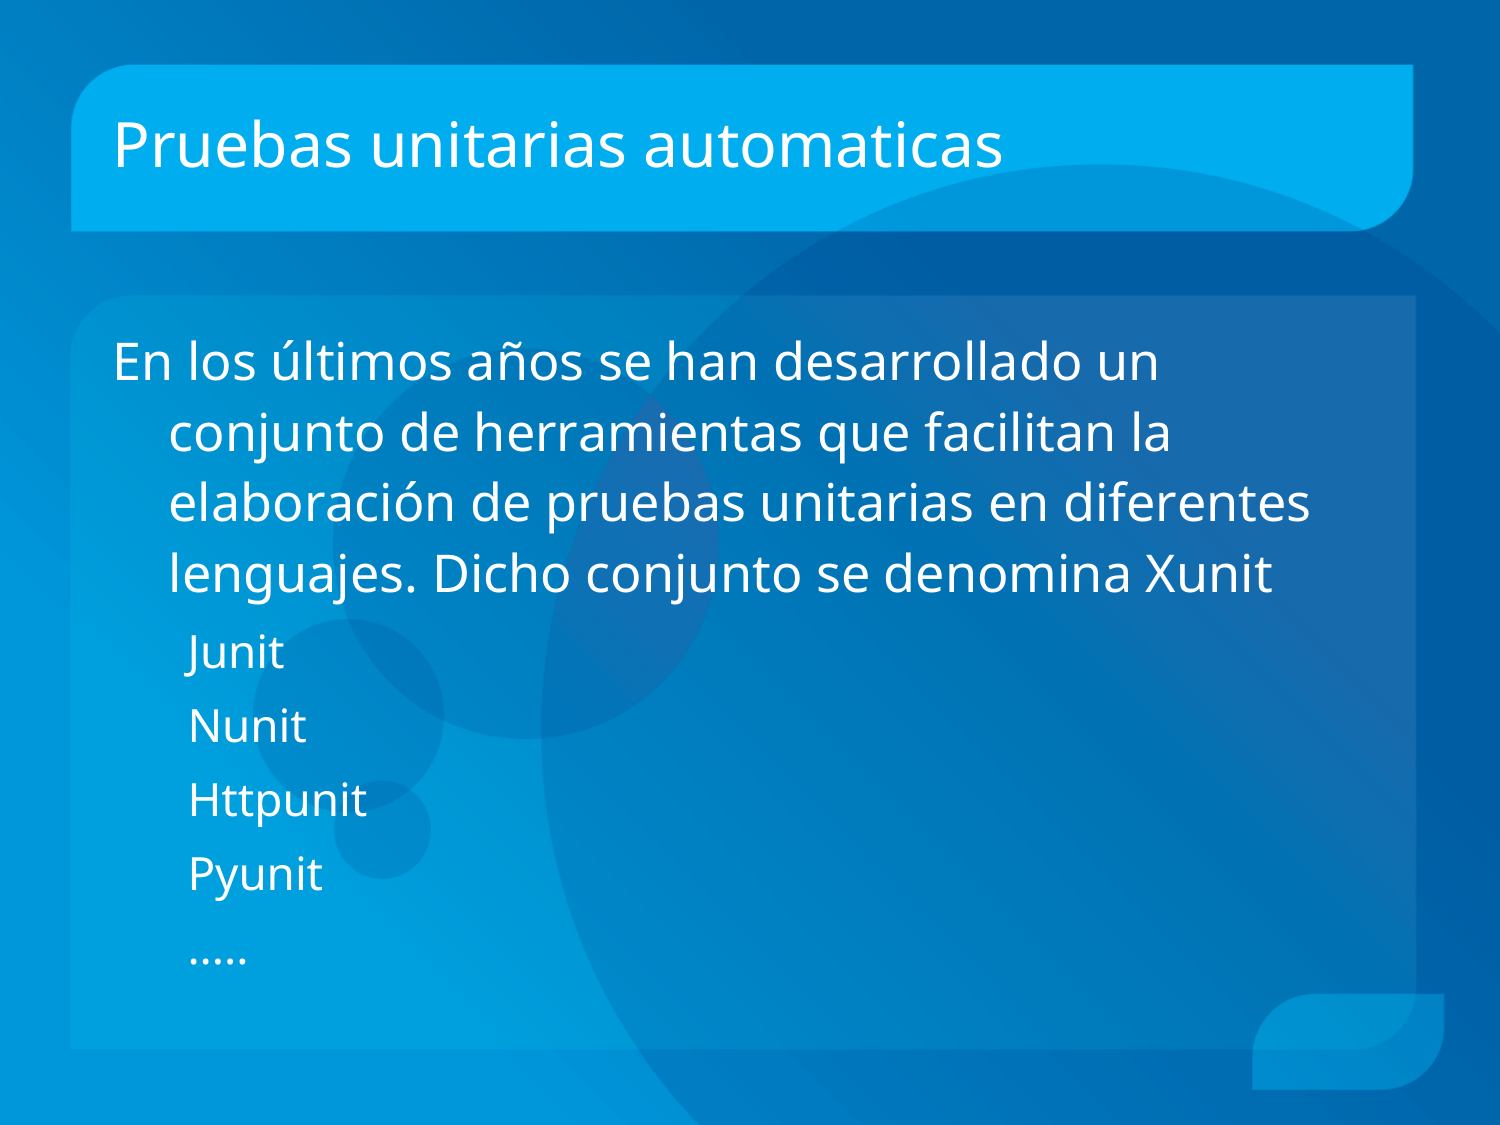

# Pruebas unitarias automaticas
En los últimos años se han desarrollado un conjunto de herramientas que facilitan la elaboración de pruebas unitarias en diferentes lenguajes. Dicho conjunto se denomina Xunit
Junit
Nunit
Httpunit
Pyunit
.....